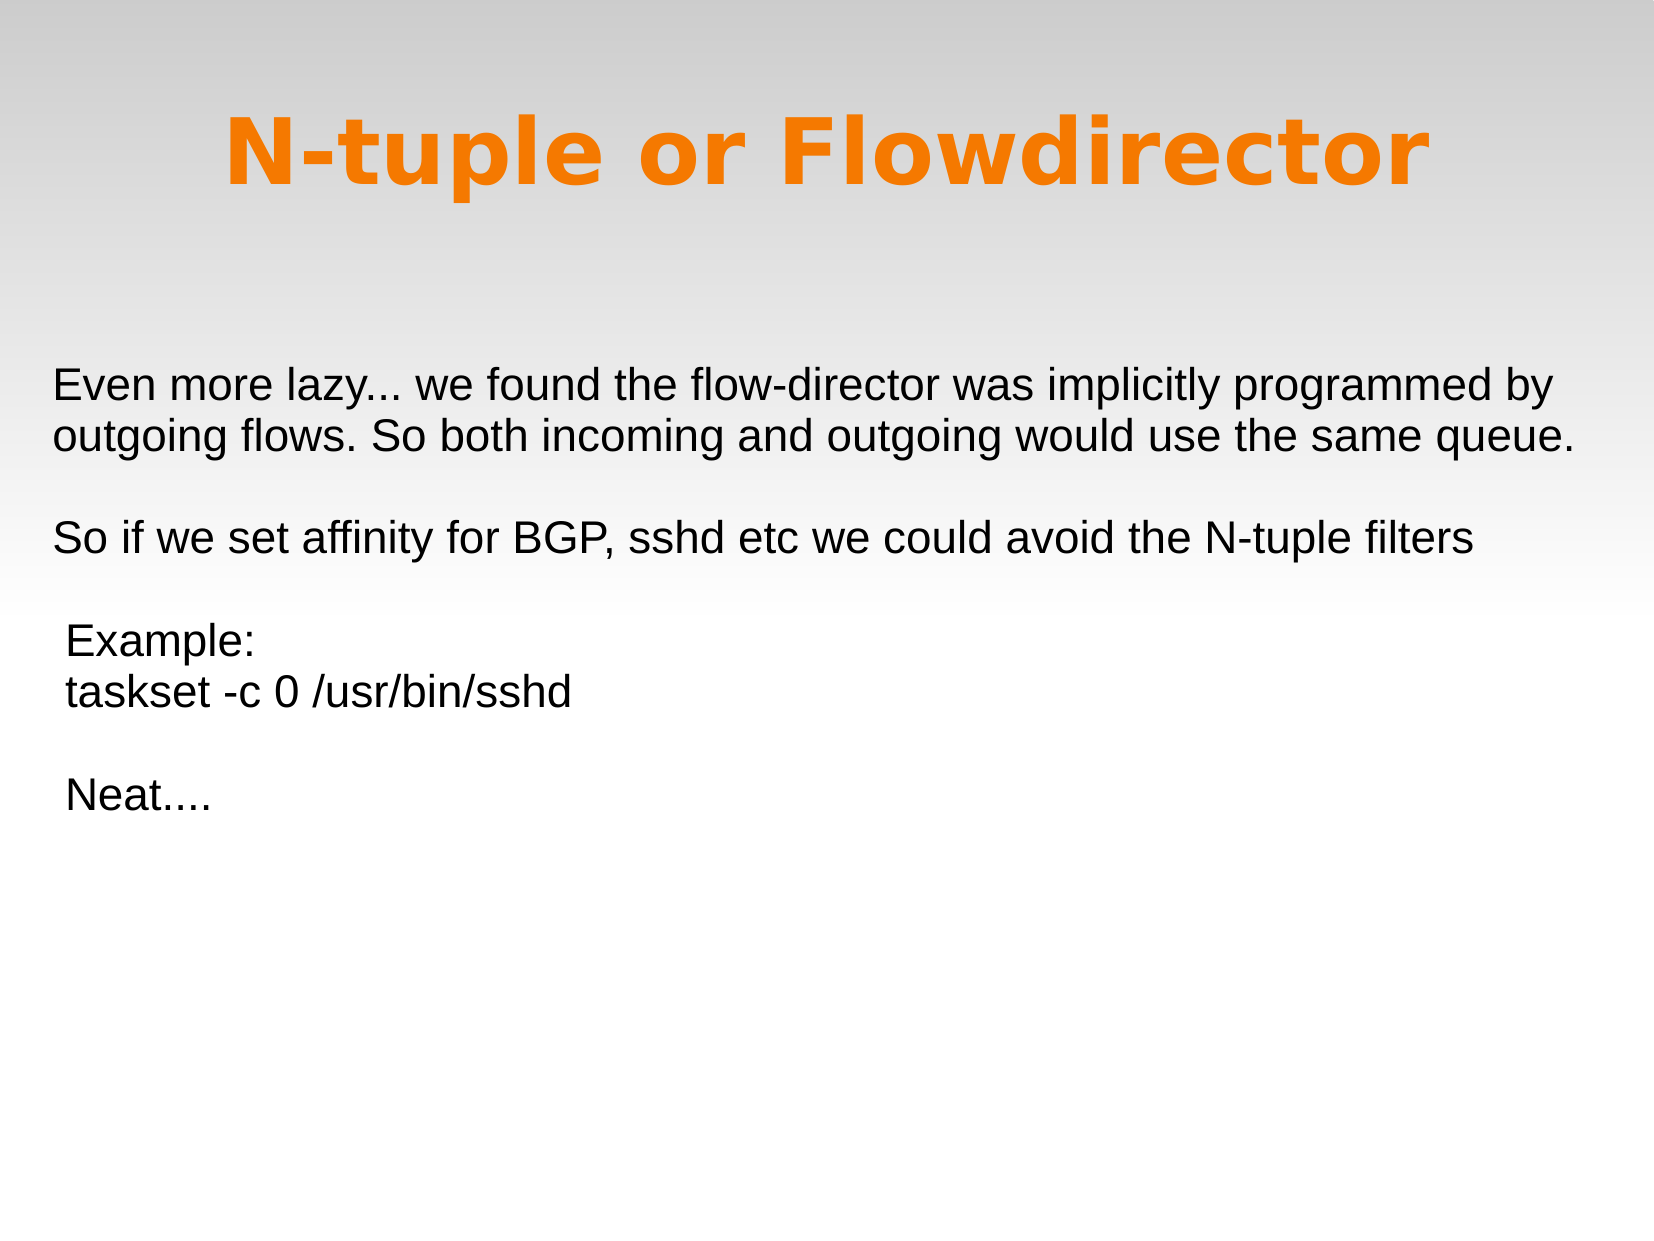

# N-tuple or Flowdirector
Even more lazy... we found the flow-director was implicitly programmed by outgoing flows. So both incoming and outgoing would use the same queue.
So if we set affinity for BGP, sshd etc we could avoid the N-tuple filters
 Example:
 taskset -c 0 /usr/bin/sshd
 Neat....